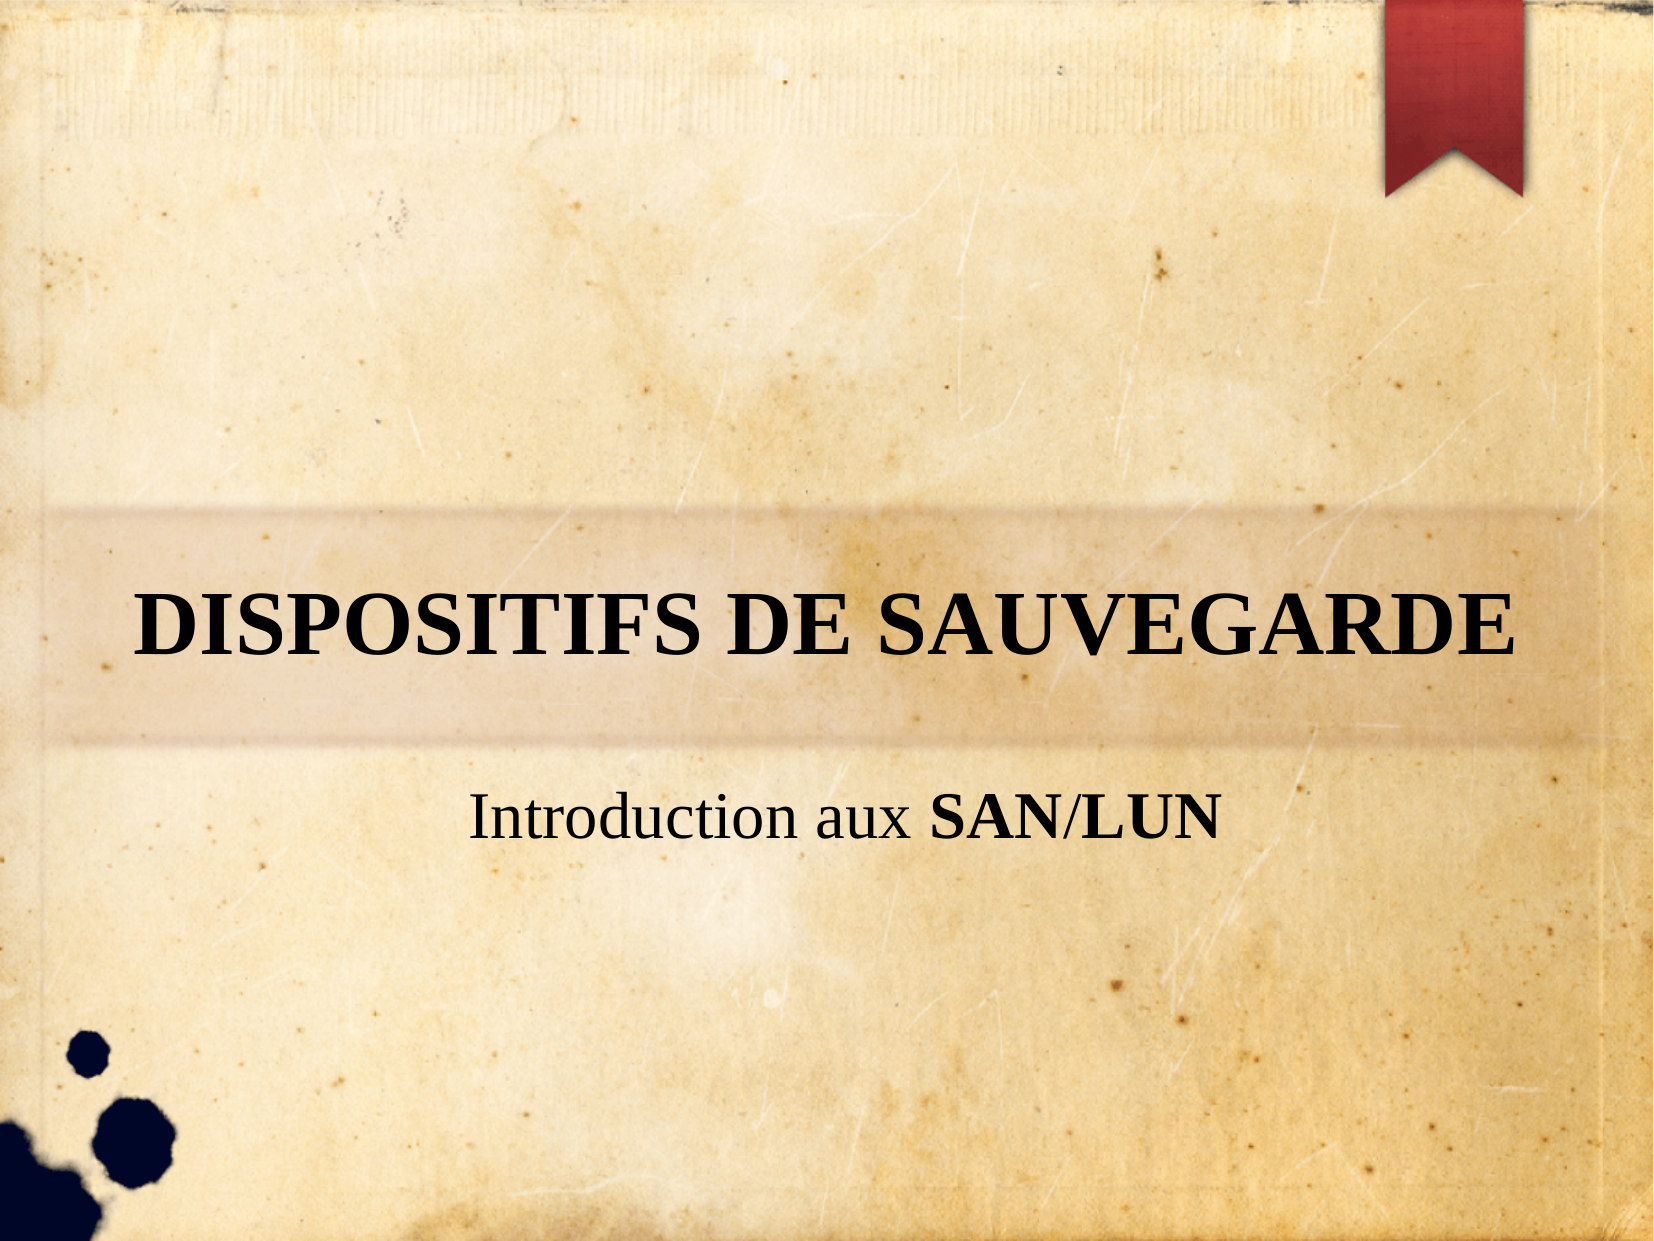

# DISPOSITIFS DE SAUVEGARDE
Introduction aux SAN/LUN